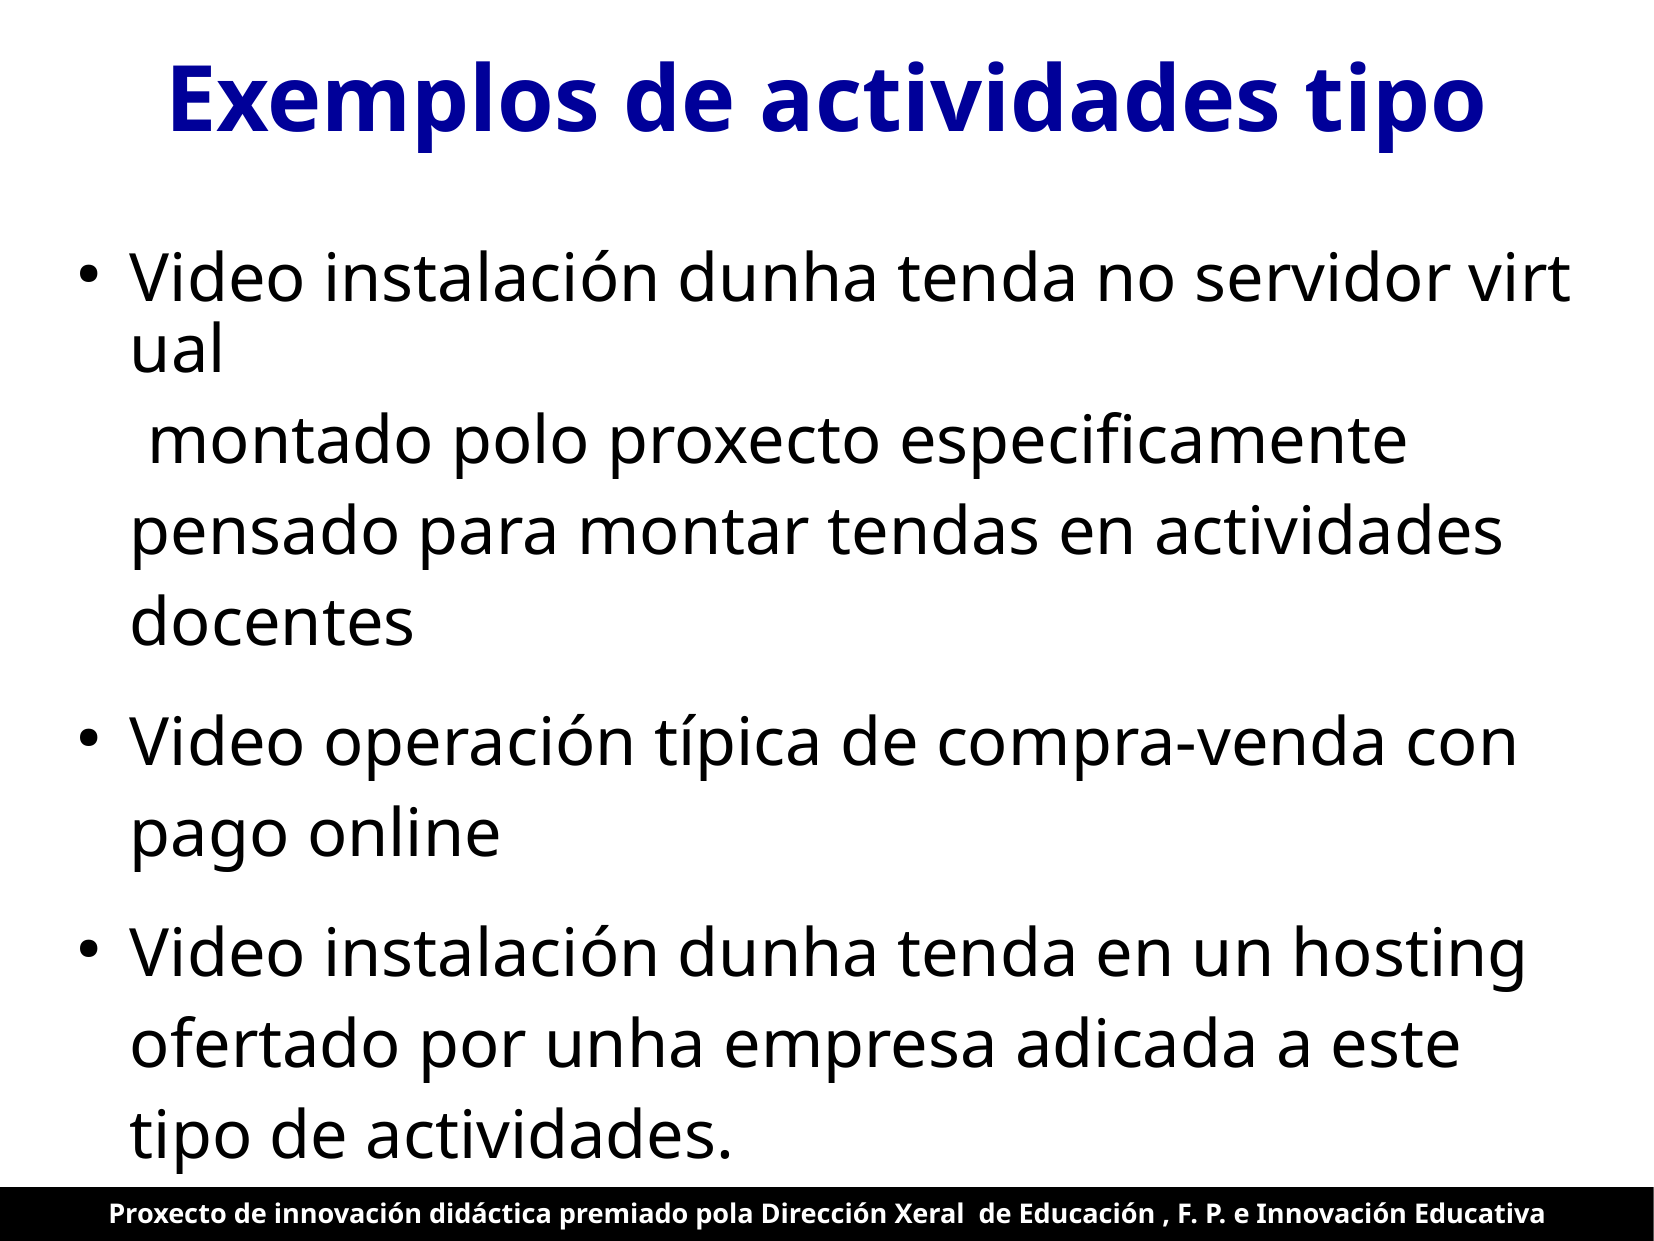

# Exemplos de actividades tipo
Video instalación dunha tenda no servidor virtual montado polo proxecto especificamente pensado para montar tendas en actividades docentes
Video operación típica de compra-venda con pago online
Video instalación dunha tenda en un hosting ofertado por unha empresa adicada a este tipo de actividades.